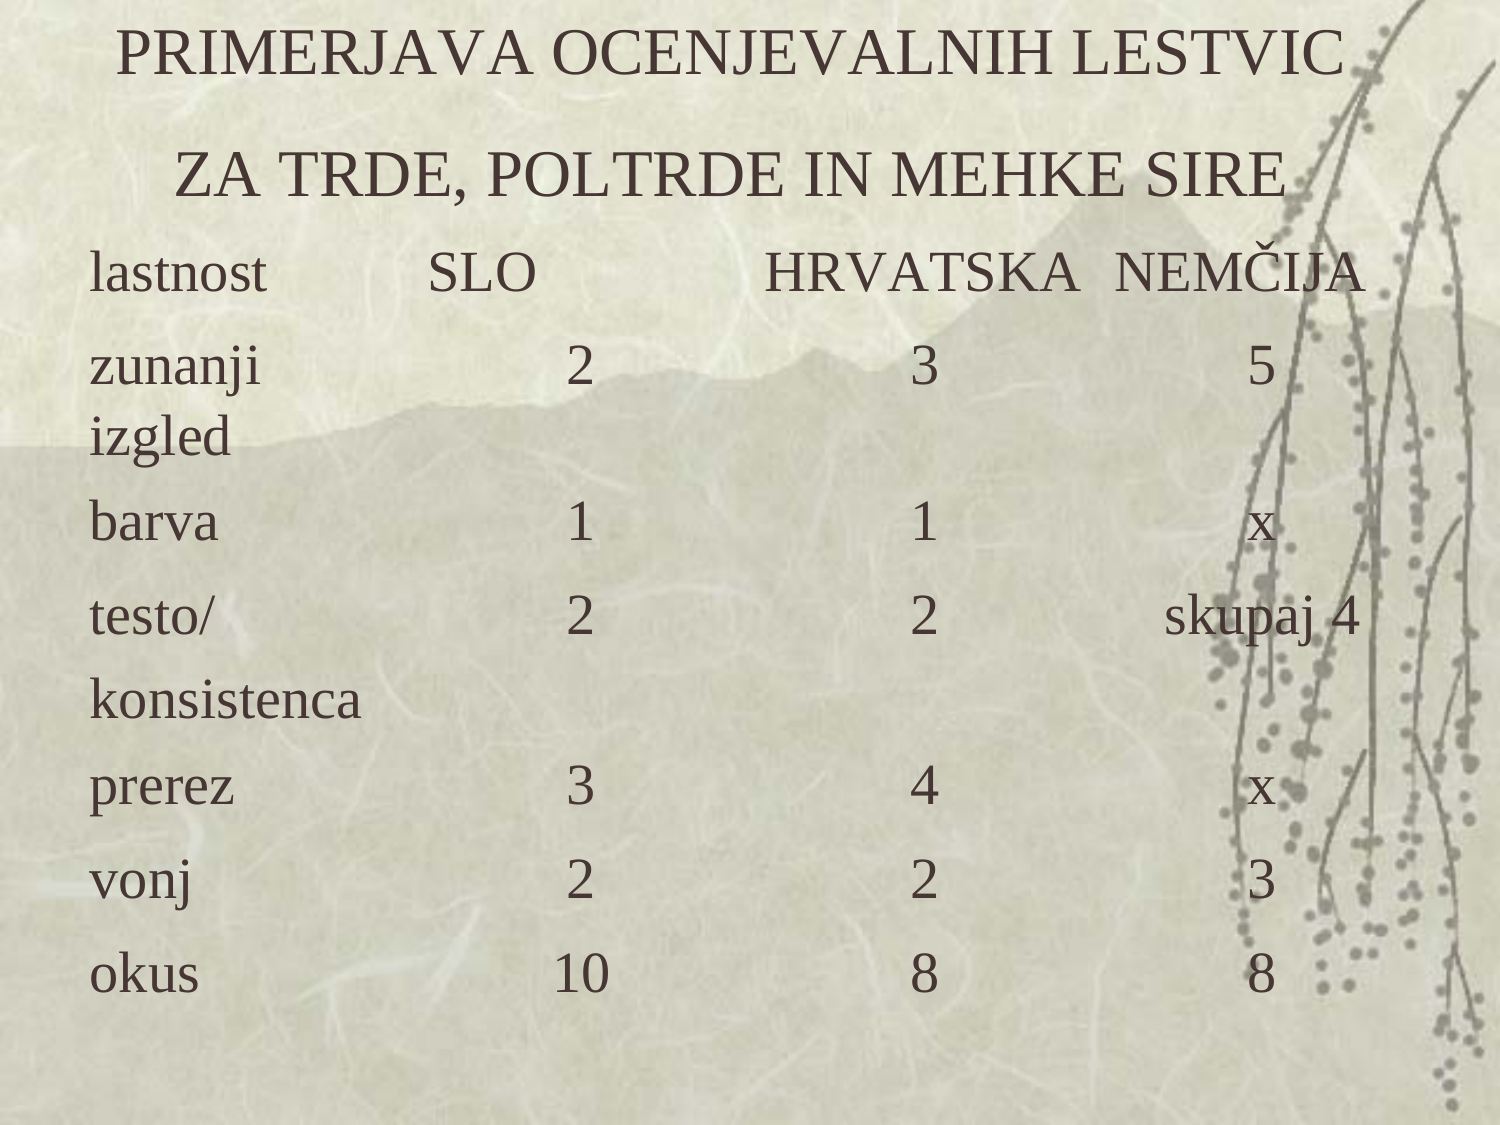

PRIMERJAVA OCENJEVALNIH LESTVIC
ZA TRDE, POLTRDE IN MEHKE SIRE
| lastnost | SLO | HRVATSKA | NEMČIJA |
| --- | --- | --- | --- |
| zunanji izgled | 2 | 3 | 5 |
| barva | 1 | 1 | x |
| testo/ konsistenca | 2 | 2 | skupaj 4 |
| prerez | 3 | 4 | x |
| vonj | 2 | 2 | 3 |
| okus | 10 | 8 | 8 |